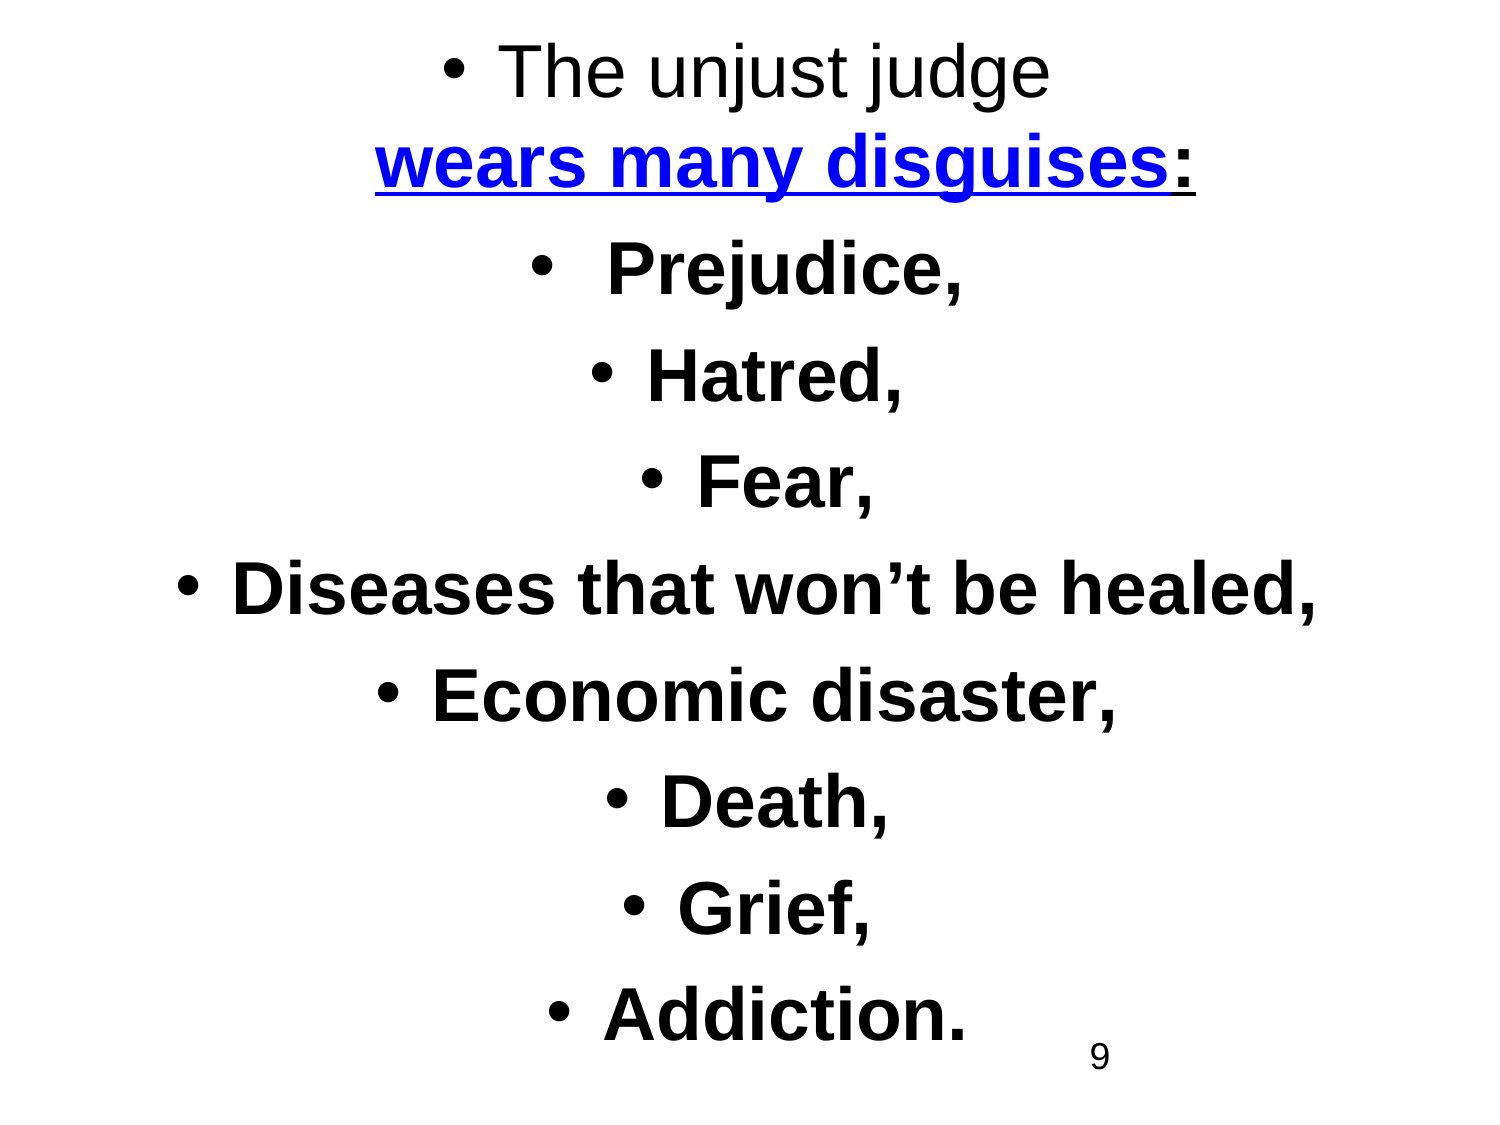

# The unjust judge wears many disguises:
 Prejudice,
Hatred,
Fear,
Diseases that won’t be healed,
Economic disaster,
Death,
Grief,
Addiction.
9